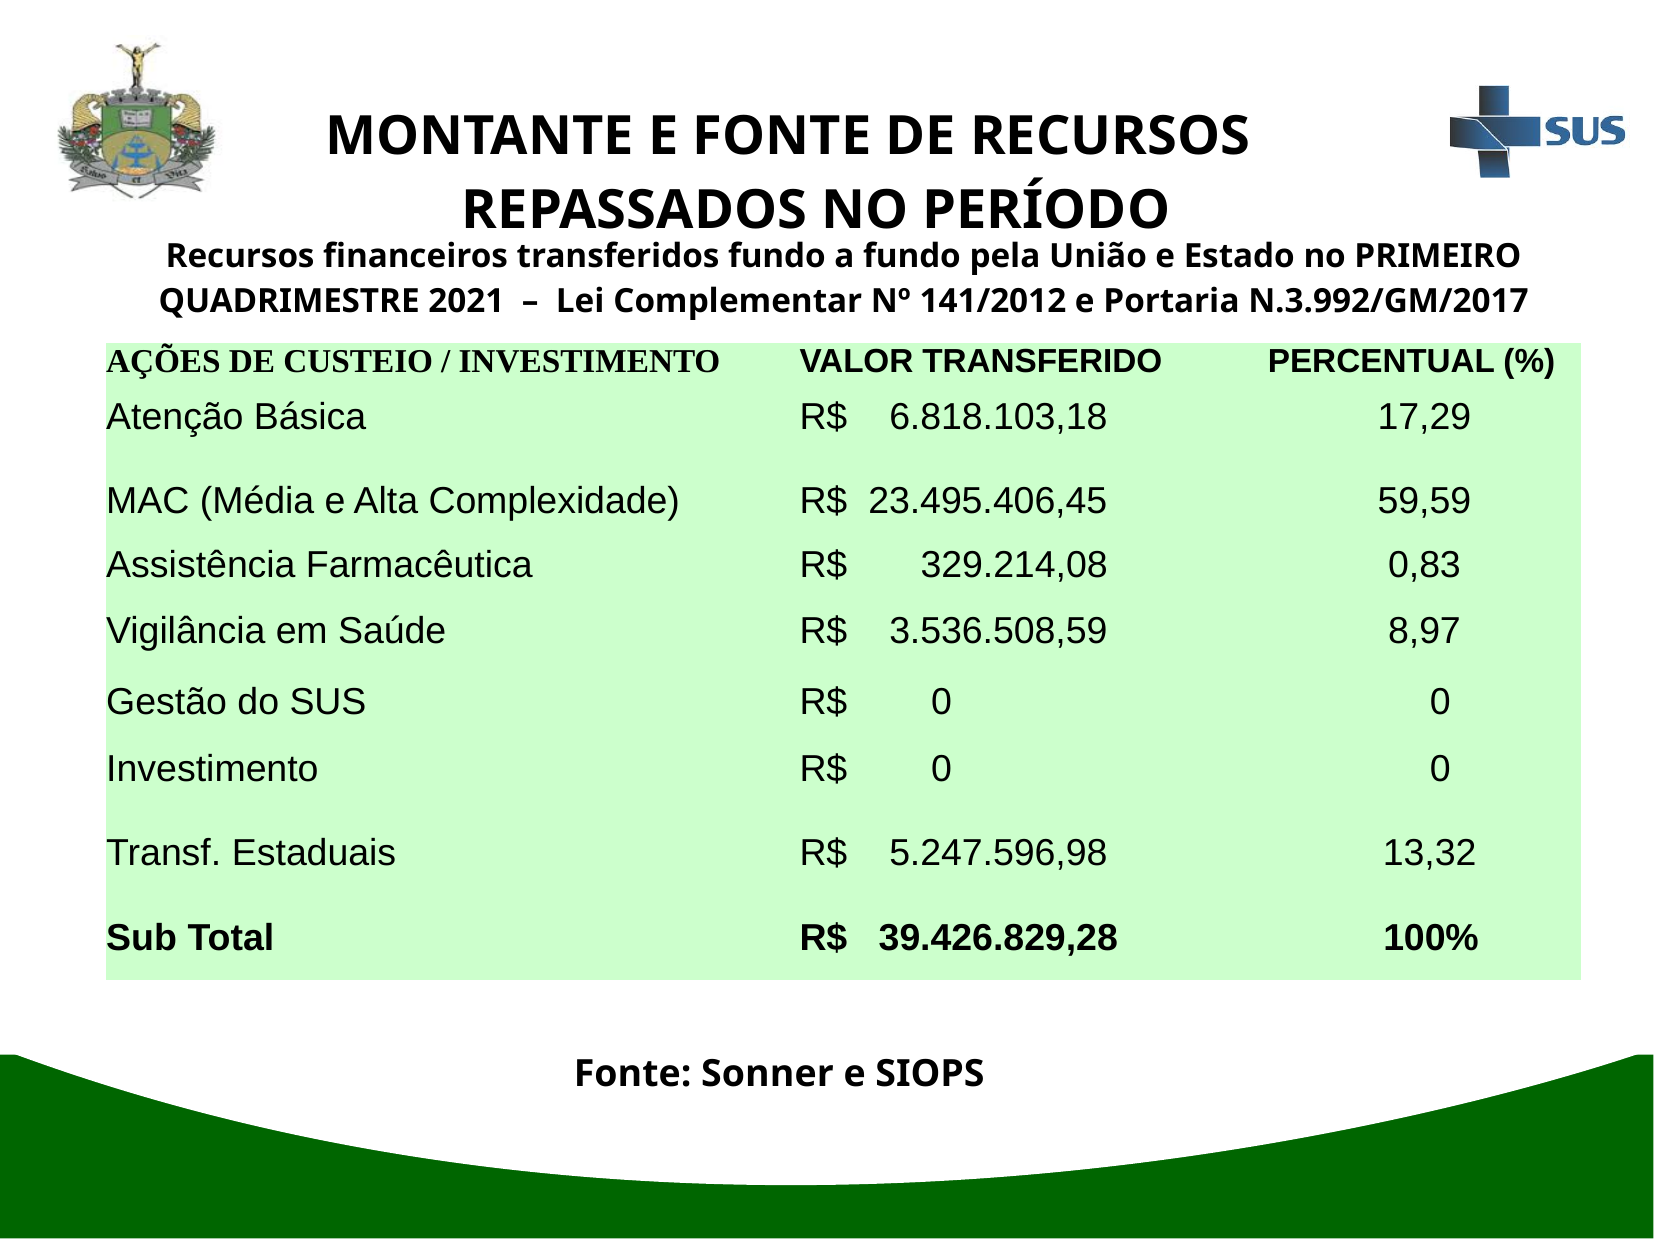

MONTANTE E FONTE DE RECURSOS REPASSADOS NO PERÍODO
Recursos financeiros transferidos fundo a fundo pela União e Estado no PRIMEIRO QUADRIMESTRE 2021 – Lei Complementar Nº 141/2012 e Portaria N.3.992/GM/2017
| AÇÕES DE CUSTEIO / INVESTIMENTO | VALOR TRANSFERIDO | PERCENTUAL (%) |
| --- | --- | --- |
| Atenção Básica | R$ 6.818.103,18 | 17,29 |
| MAC (Média e Alta Complexidade) | R$ 23.495.406,45 | 59,59 |
| Assistência Farmacêutica | R$ 329.214,08 | 0,83 |
| Vigilância em Saúde | R$ 3.536.508,59 | 8,97 |
| Gestão do SUS | R$ 0 | 0 |
| Investimento | R$ 0 | 0 |
| Transf. Estaduais | R$ 5.247.596,98 | 13,32 |
| Sub Total | R$ 39.426.829,28 | 100% |
Fonte: Sonner e SIOPS